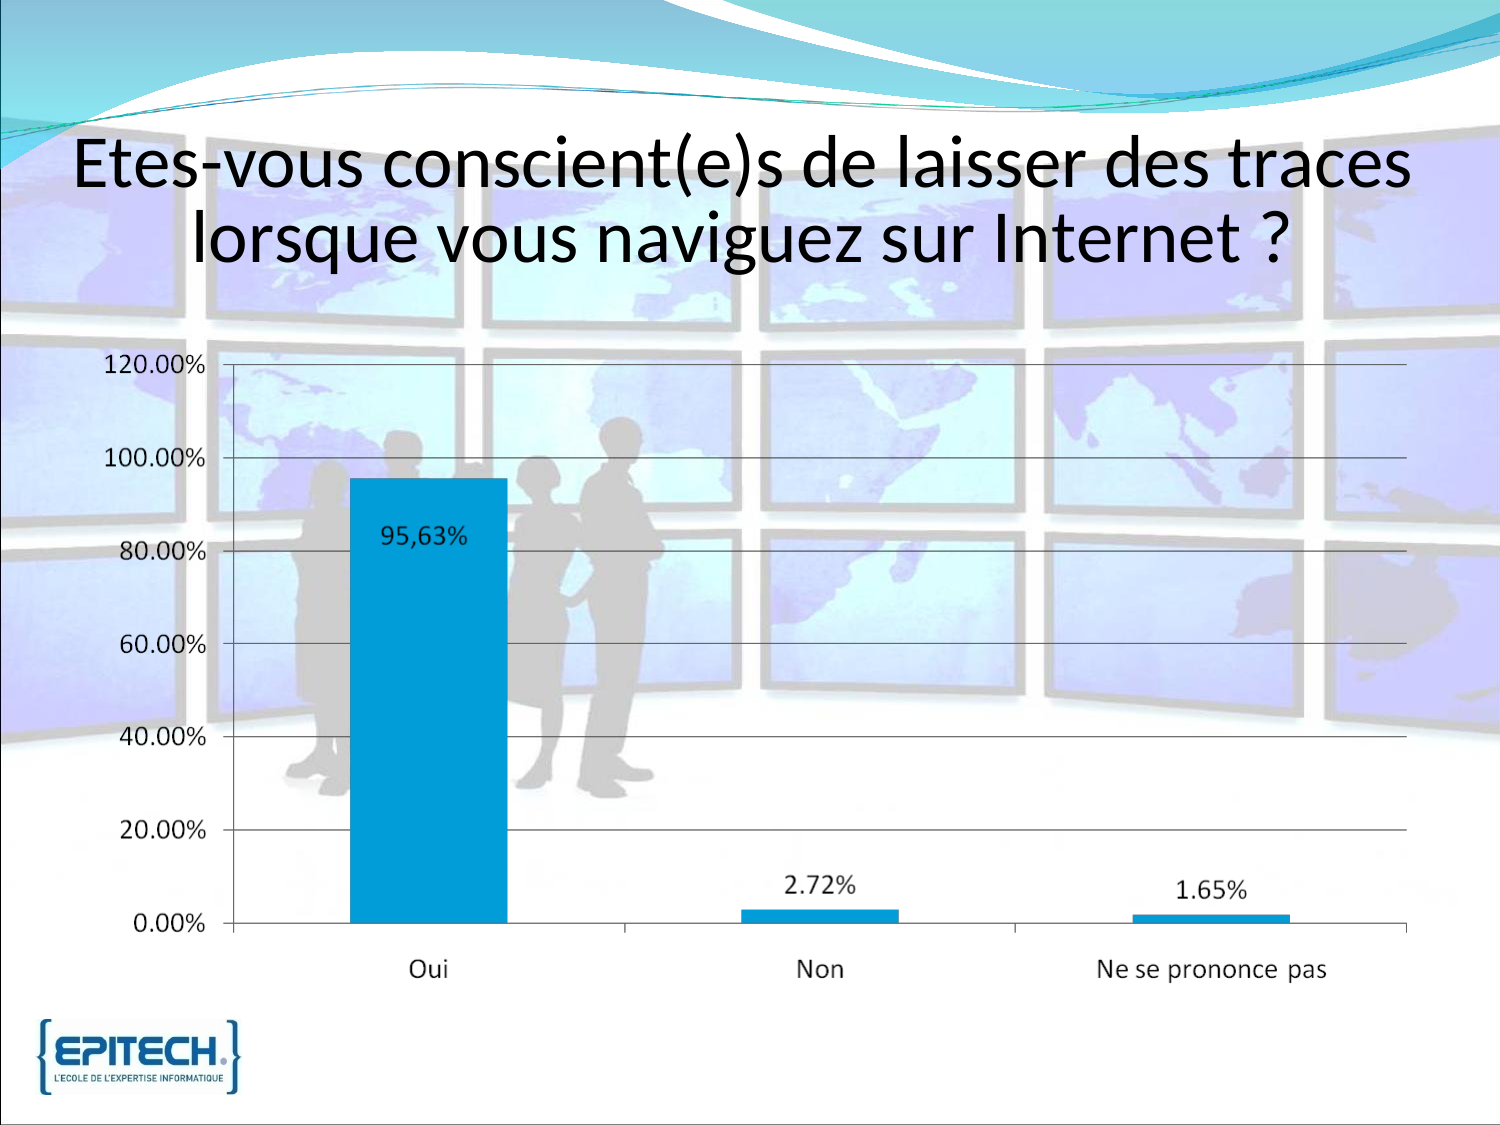

# Etes-vous conscient(e)s de laisser des traces lorsque vous naviguez sur Internet ?